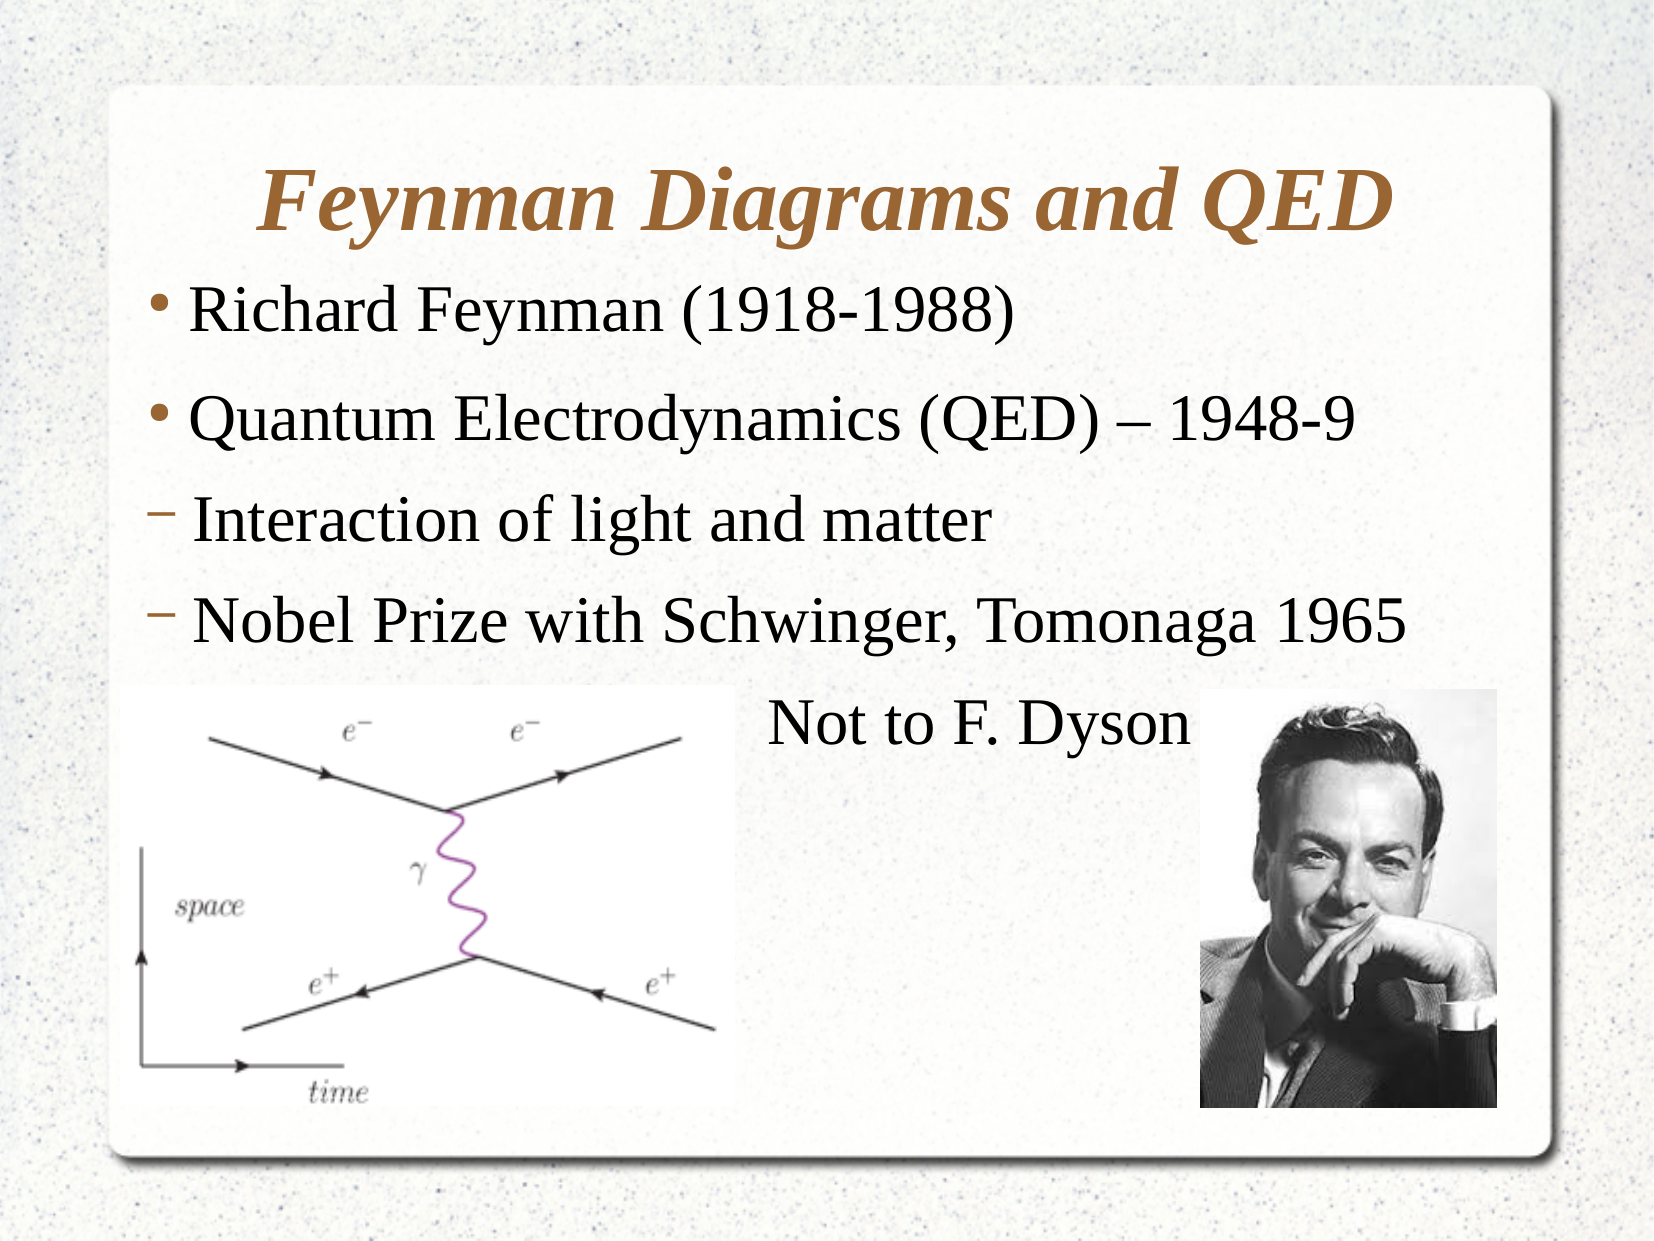

# Feynman Diagrams and QED
 Richard Feynman (1918-1988)
 Quantum Electrodynamics (QED) – 1948-9
 Interaction of light and matter
 Nobel Prize with Schwinger, Tomonaga 1965
 Not to F. Dyson